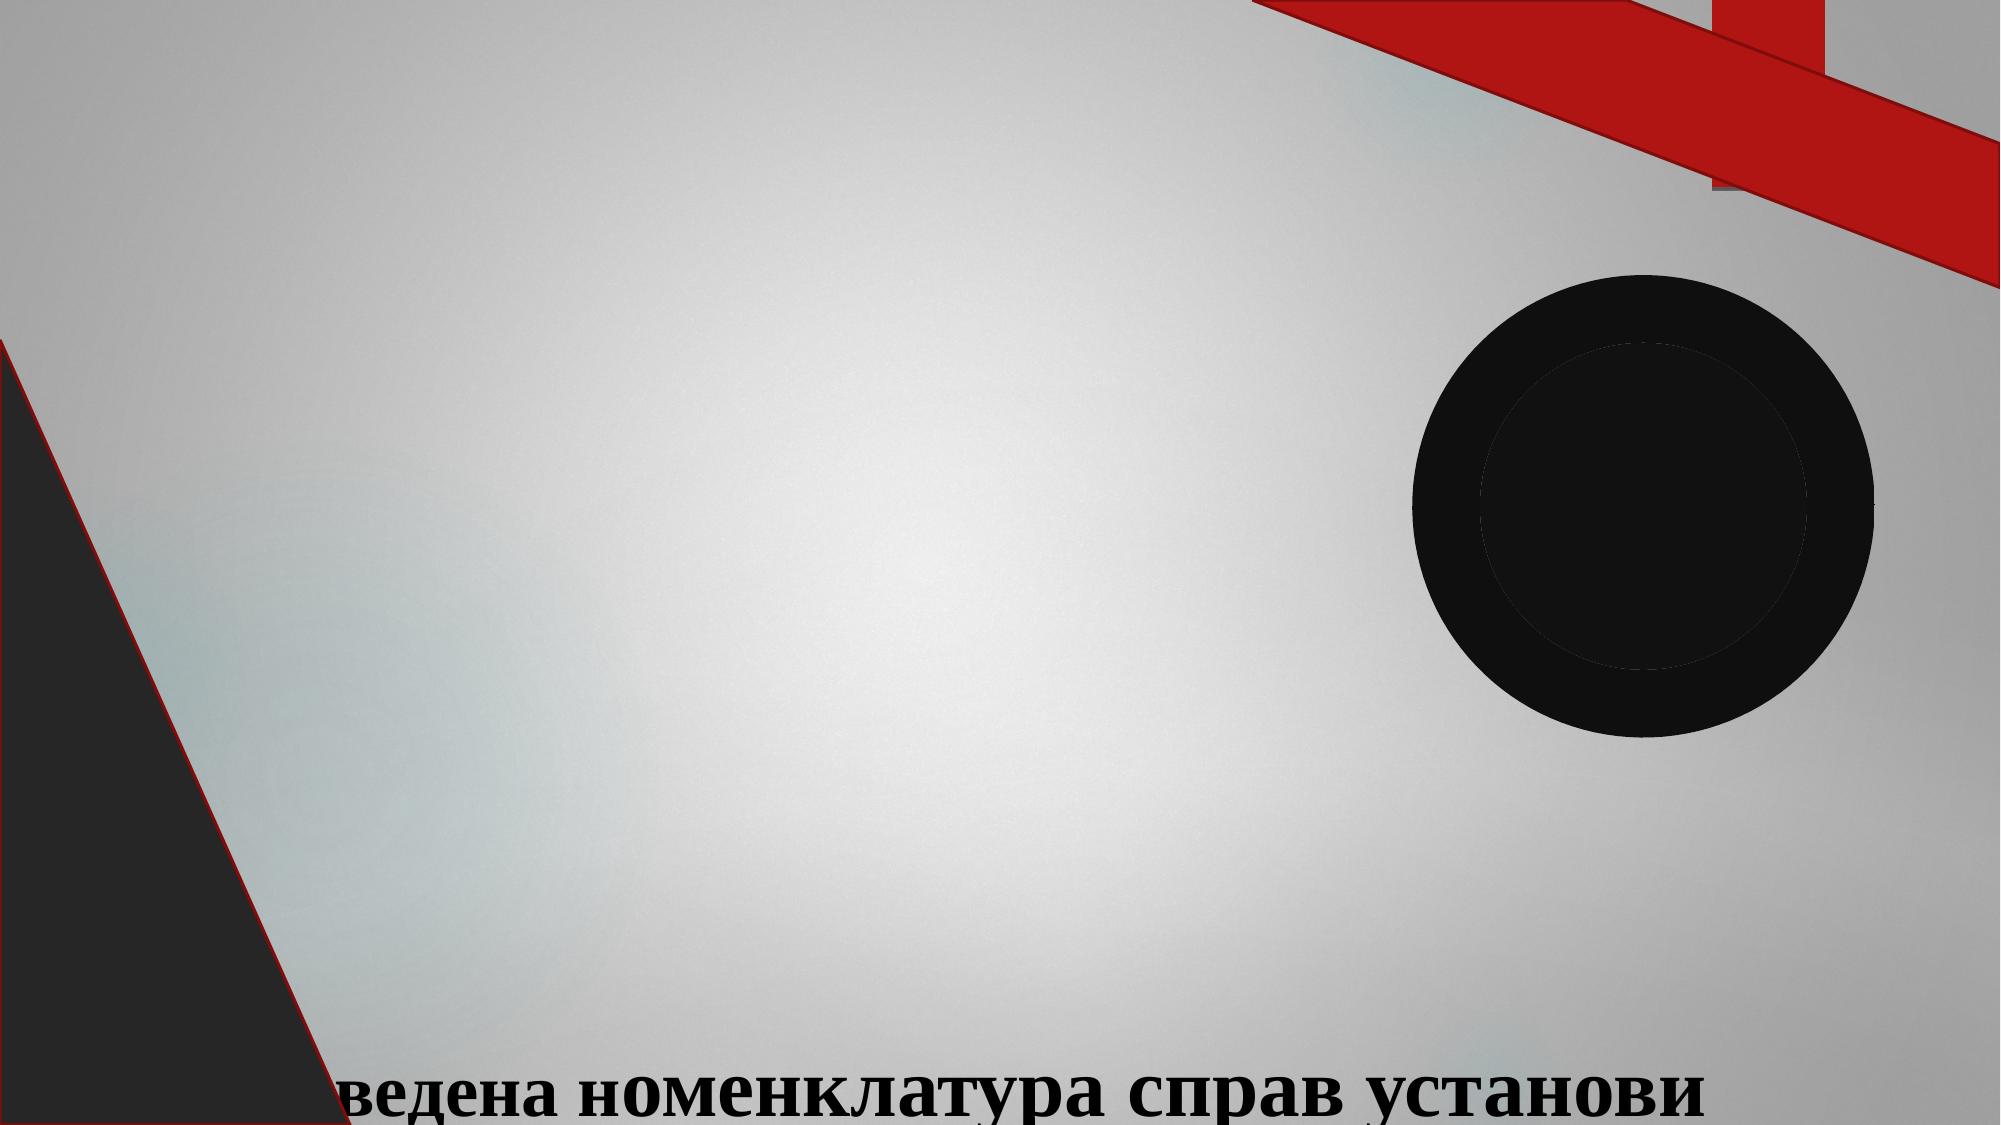

# Зведена номенклатура справ установи складається за уніфікованою формою на підставі номенклатур справ структурних підрозділів 01 Відділ загально-організаційної роботи та господарського забезпечення 02 Відділ кадрів 03 Відділ бухгалтерського обліку та звітності